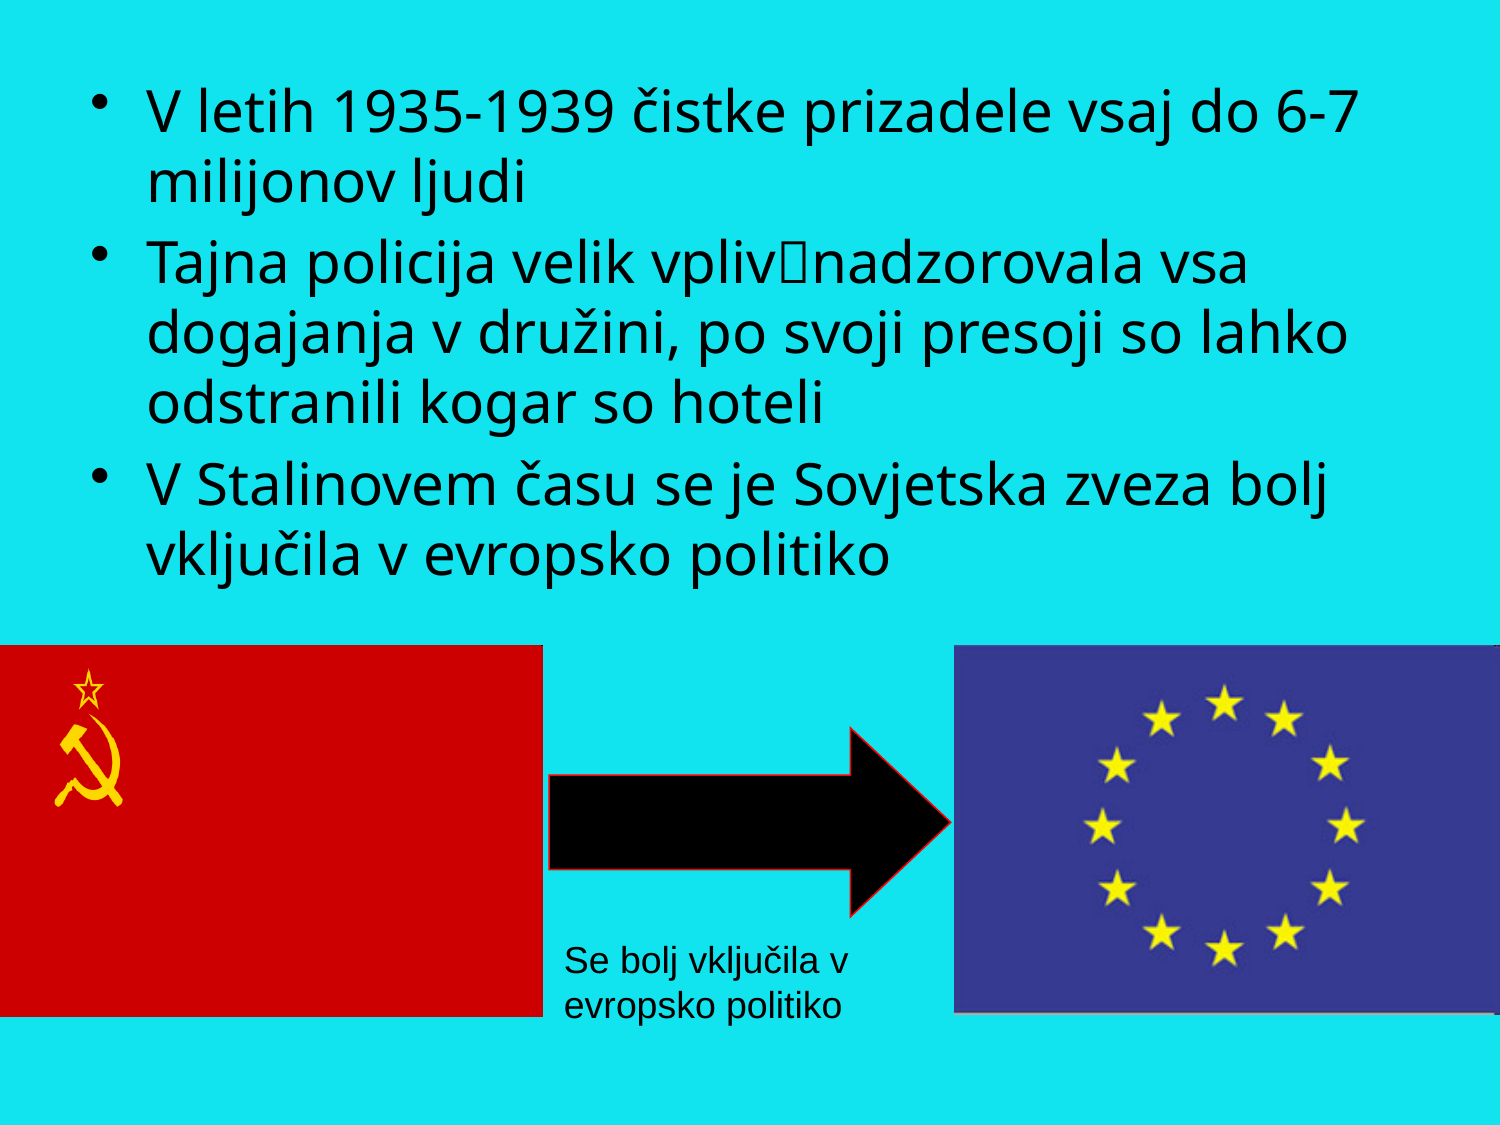

# V letih 1935-1939 čistke prizadele vsaj do 6-7 milijonov ljudi
Tajna policija velik vplivnadzorovala vsa dogajanja v družini, po svoji presoji so lahko odstranili kogar so hoteli
V Stalinovem času se je Sovjetska zveza bolj vključila v evropsko politiko
Se bolj vključila v evropsko politiko
http://www.google.si/imgres?imgurl=http://www.coe.si/img/content_image/1210_1-2174.jpg&imgrefurl=http://www.coe.si/sl/predstavitev_sveta_evrope/simboli/&usg=__bvFR1vt_v99sgfWqMfXagLYcKo4=&h=206&w=304&sz=14&hl=sl&start=0&zoom=1&tbnid=4WSZ6QHBLwFXTM:&tbnh=115&tbnw=169&prev=/images%3Fq%3Devropska%2Bzastava%26um%3D1%26hl%3Dsl%26biw%3D1024%26bih%3D578%26tbs%3Disch:1&um=1&itbs=1&iact=rc&dur=310&ei=ADPNTKbbOYm6jAeSxYXXBw&oei=ADPNTKbbOYm6jAeSxYXXBw&esq=1&page=1&ndsp=15&ved=1t:429,r:1,s:0&tx=96&ty=17